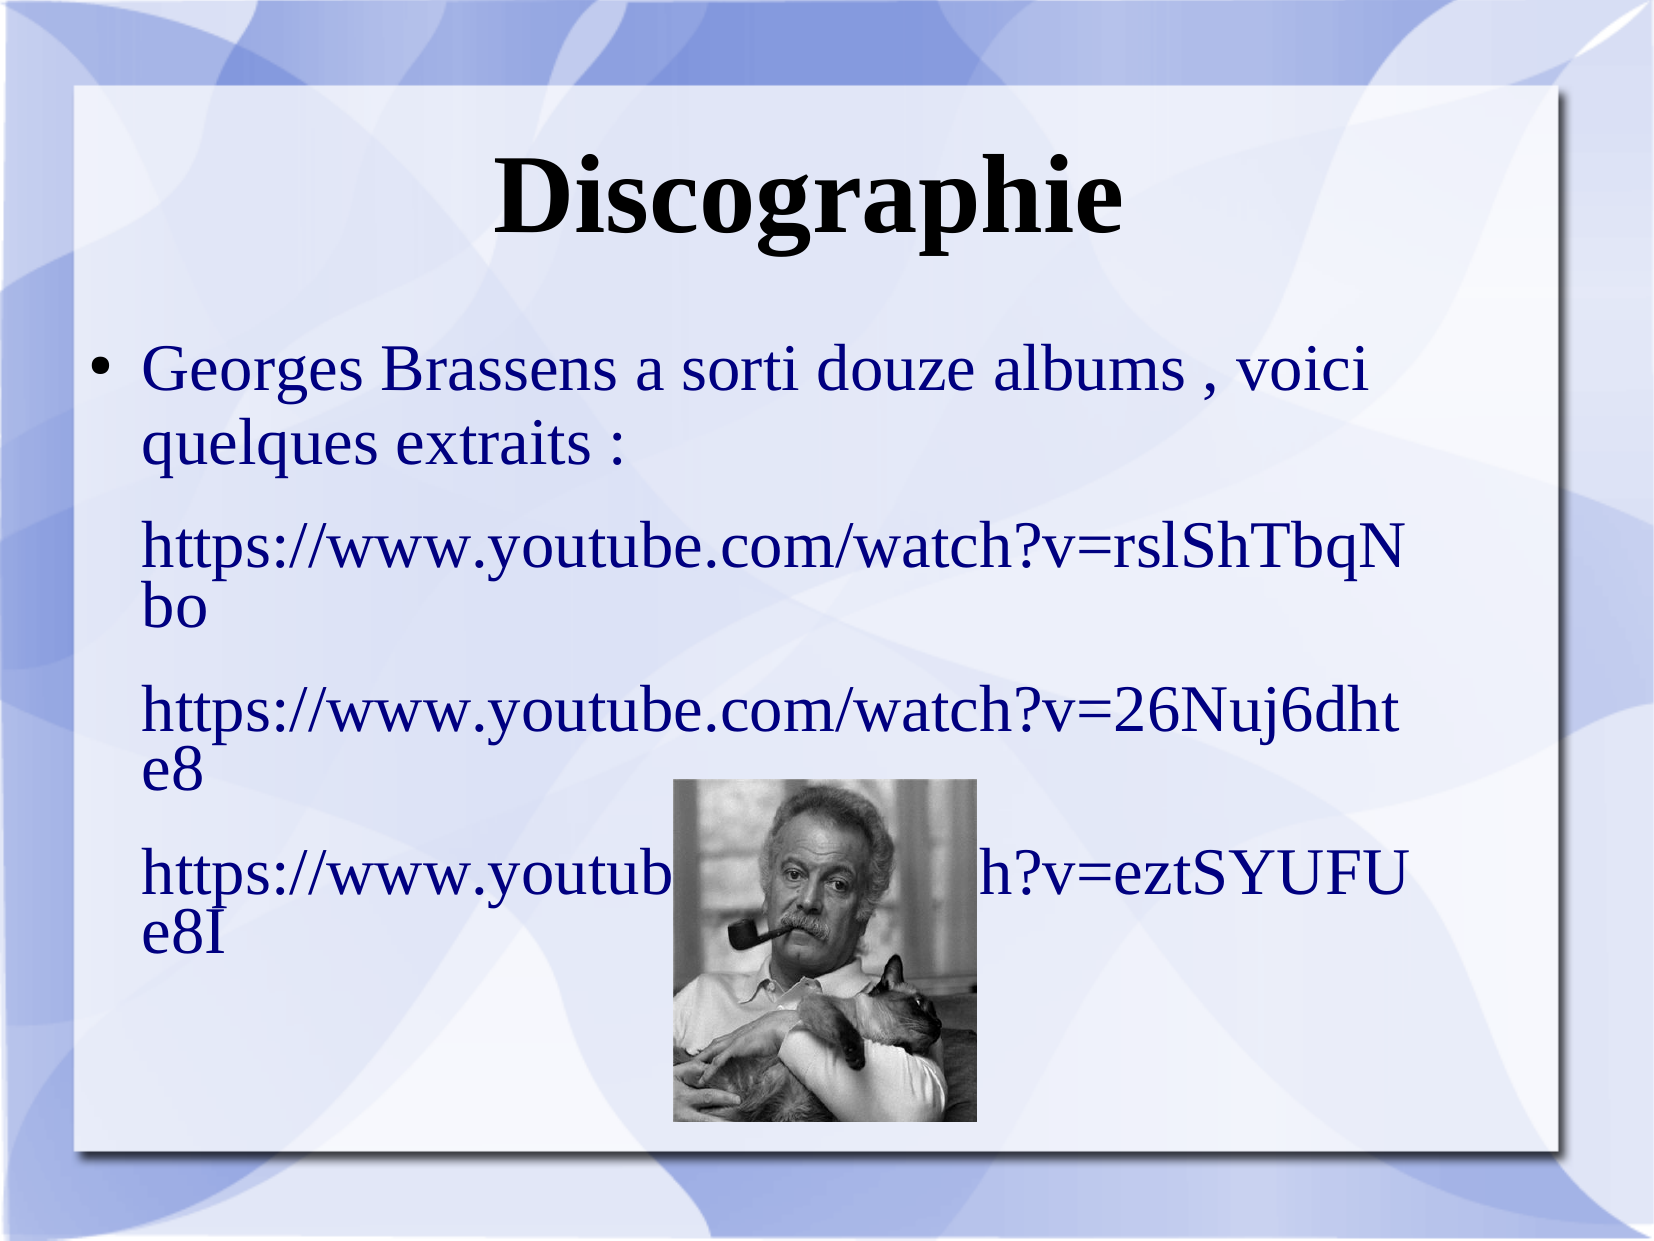

# Discographie
Georges Brassens a sorti douze albums , voici quelques extraits :
https://www.youtube.com/watch?v=rslShTbqNbo
https://www.youtube.com/watch?v=26Nuj6dhte8
https://www.youtube.com/watch?v=eztSYUFUe8I